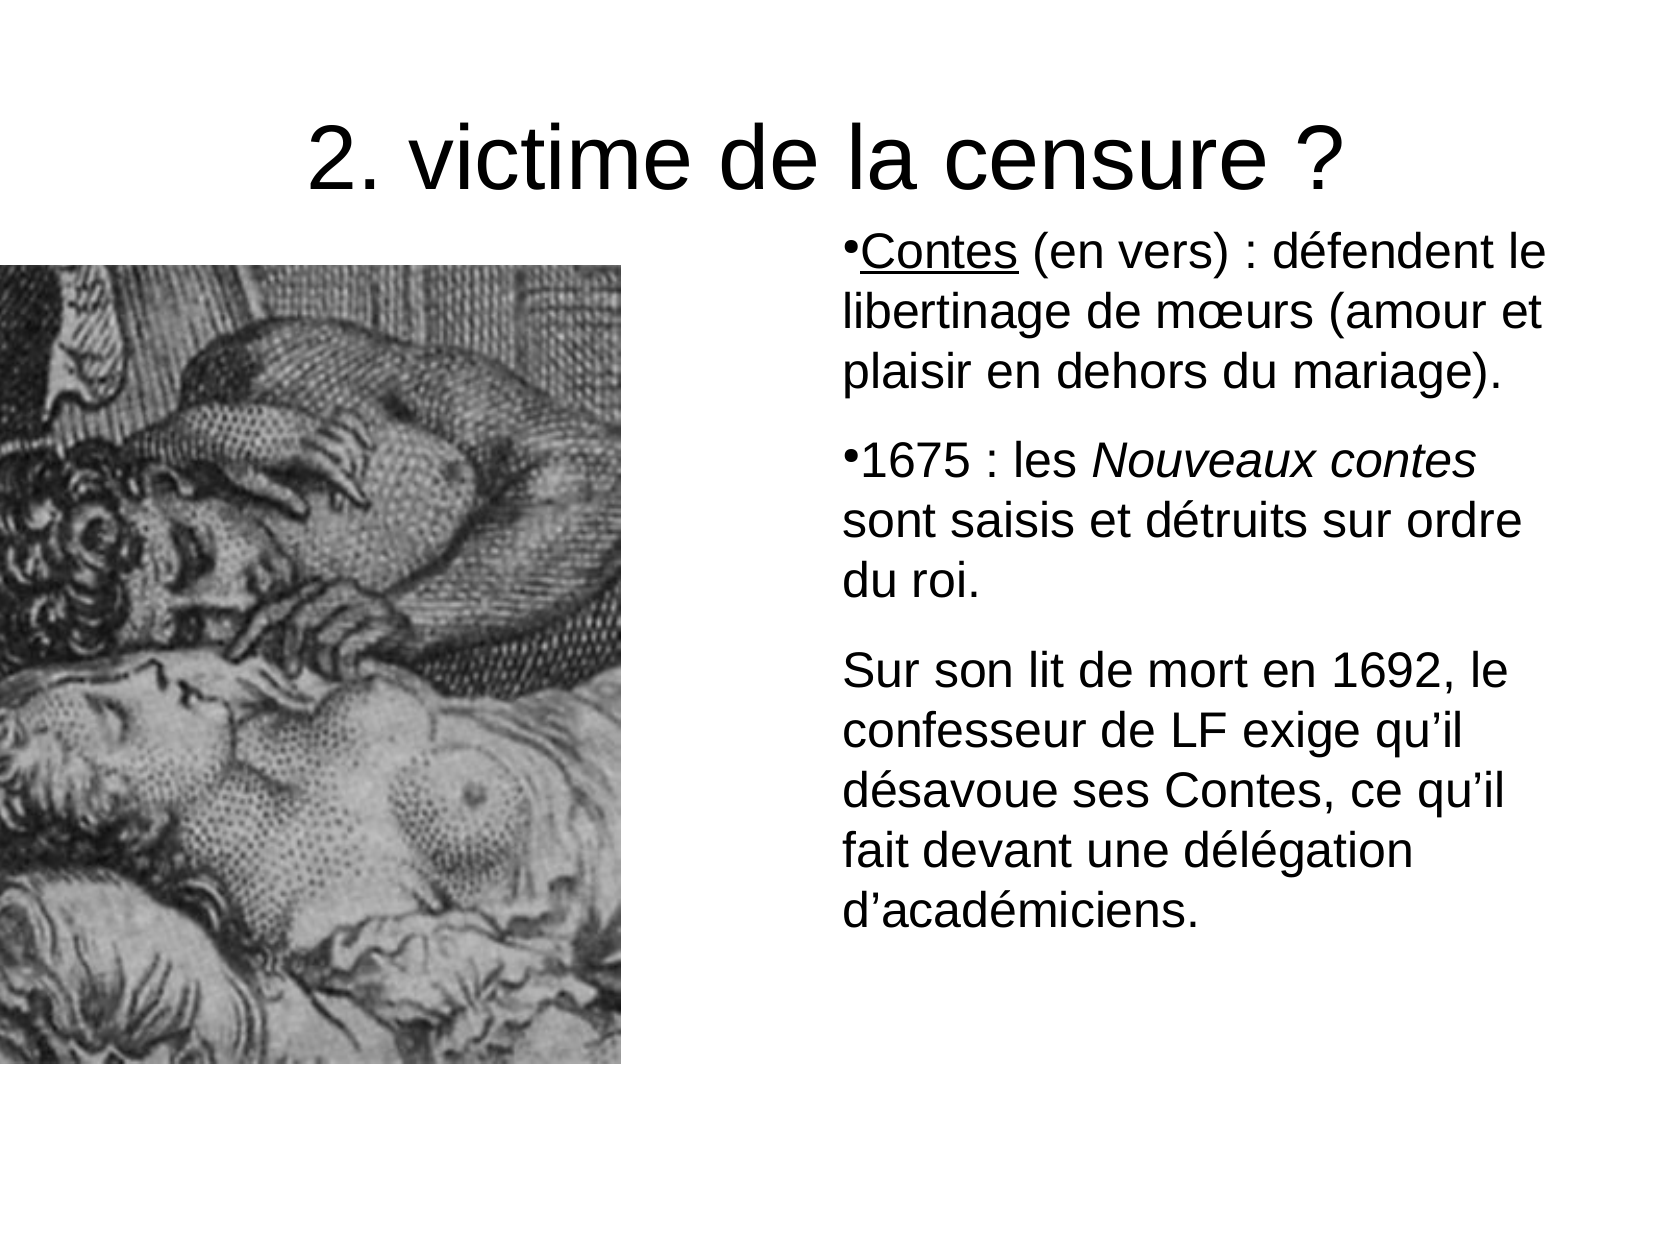

# 2. victime de la censure ?
Contes (en vers) : défendent le libertinage de mœurs (amour et plaisir en dehors du mariage).
1675 : les Nouveaux contes sont saisis et détruits sur ordre du roi.
Sur son lit de mort en 1692, le confesseur de LF exige qu’il désavoue ses Contes, ce qu’il fait devant une délégation d’académiciens.